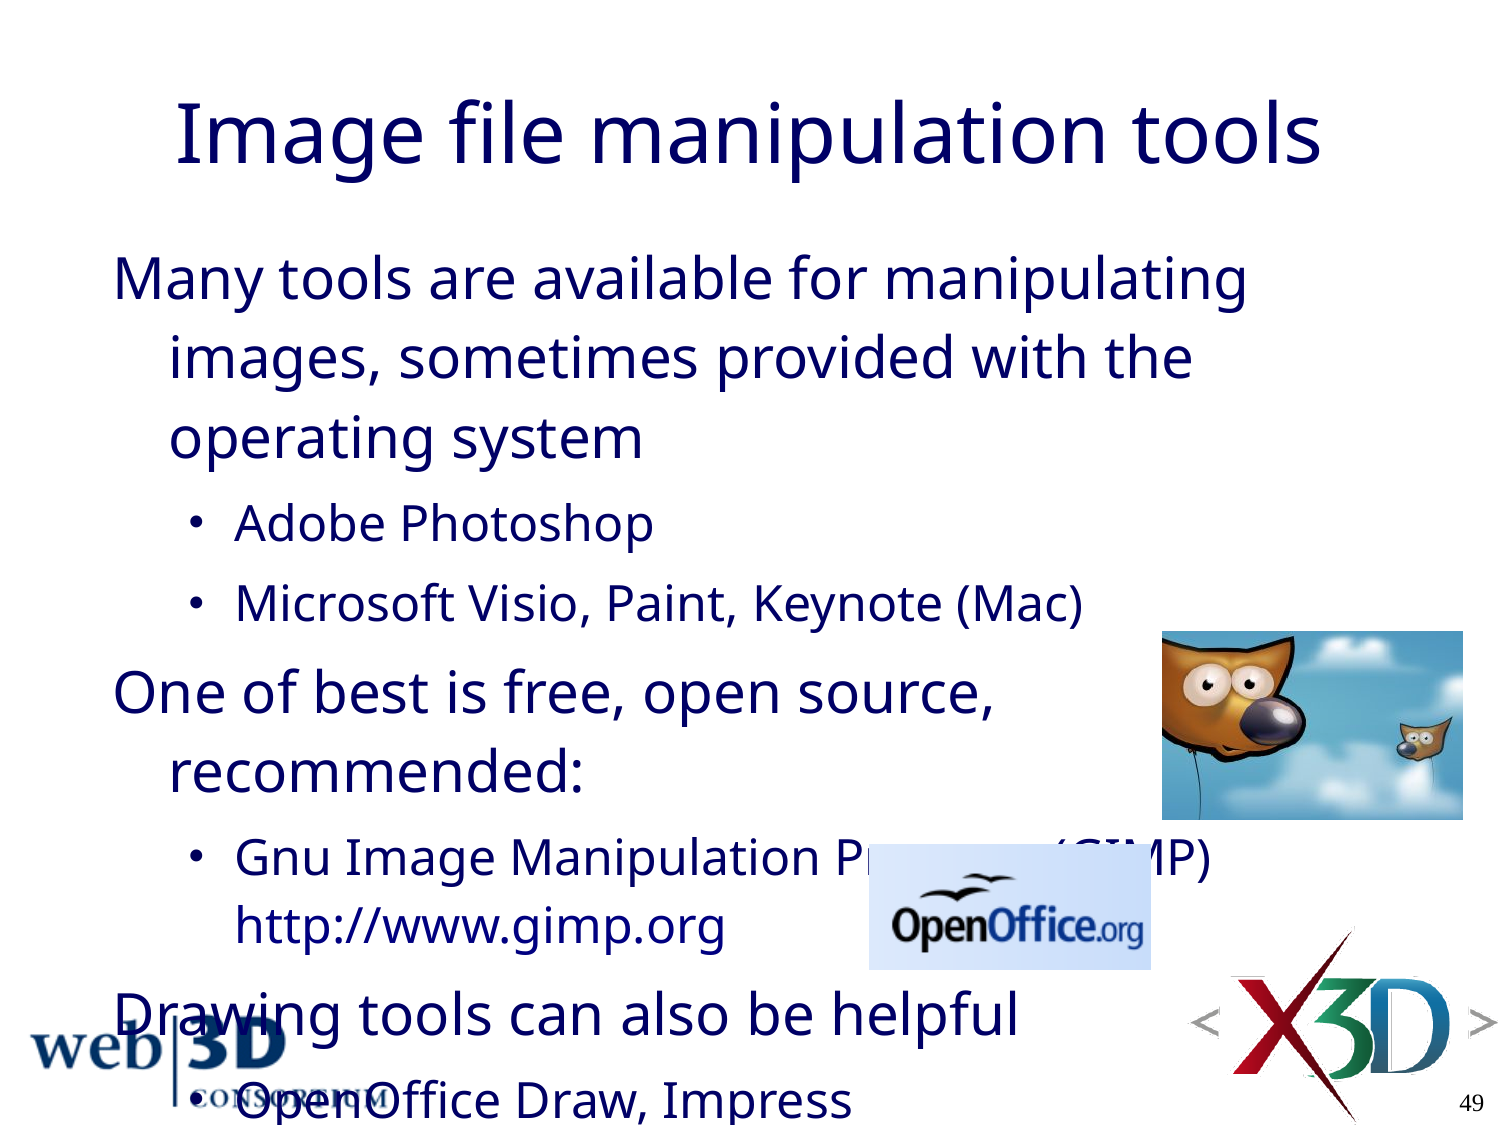

# Image file manipulation tools
Many tools are available for manipulating images, sometimes provided with the operating system
Adobe Photoshop
Microsoft Visio, Paint, Keynote (Mac)
One of best is free, open source, recommended:
Gnu Image Manipulation Program (GIMP) http://www.gimp.org
Drawing tools can also be helpful
OpenOffice Draw, Impress http://www.openOffice.org